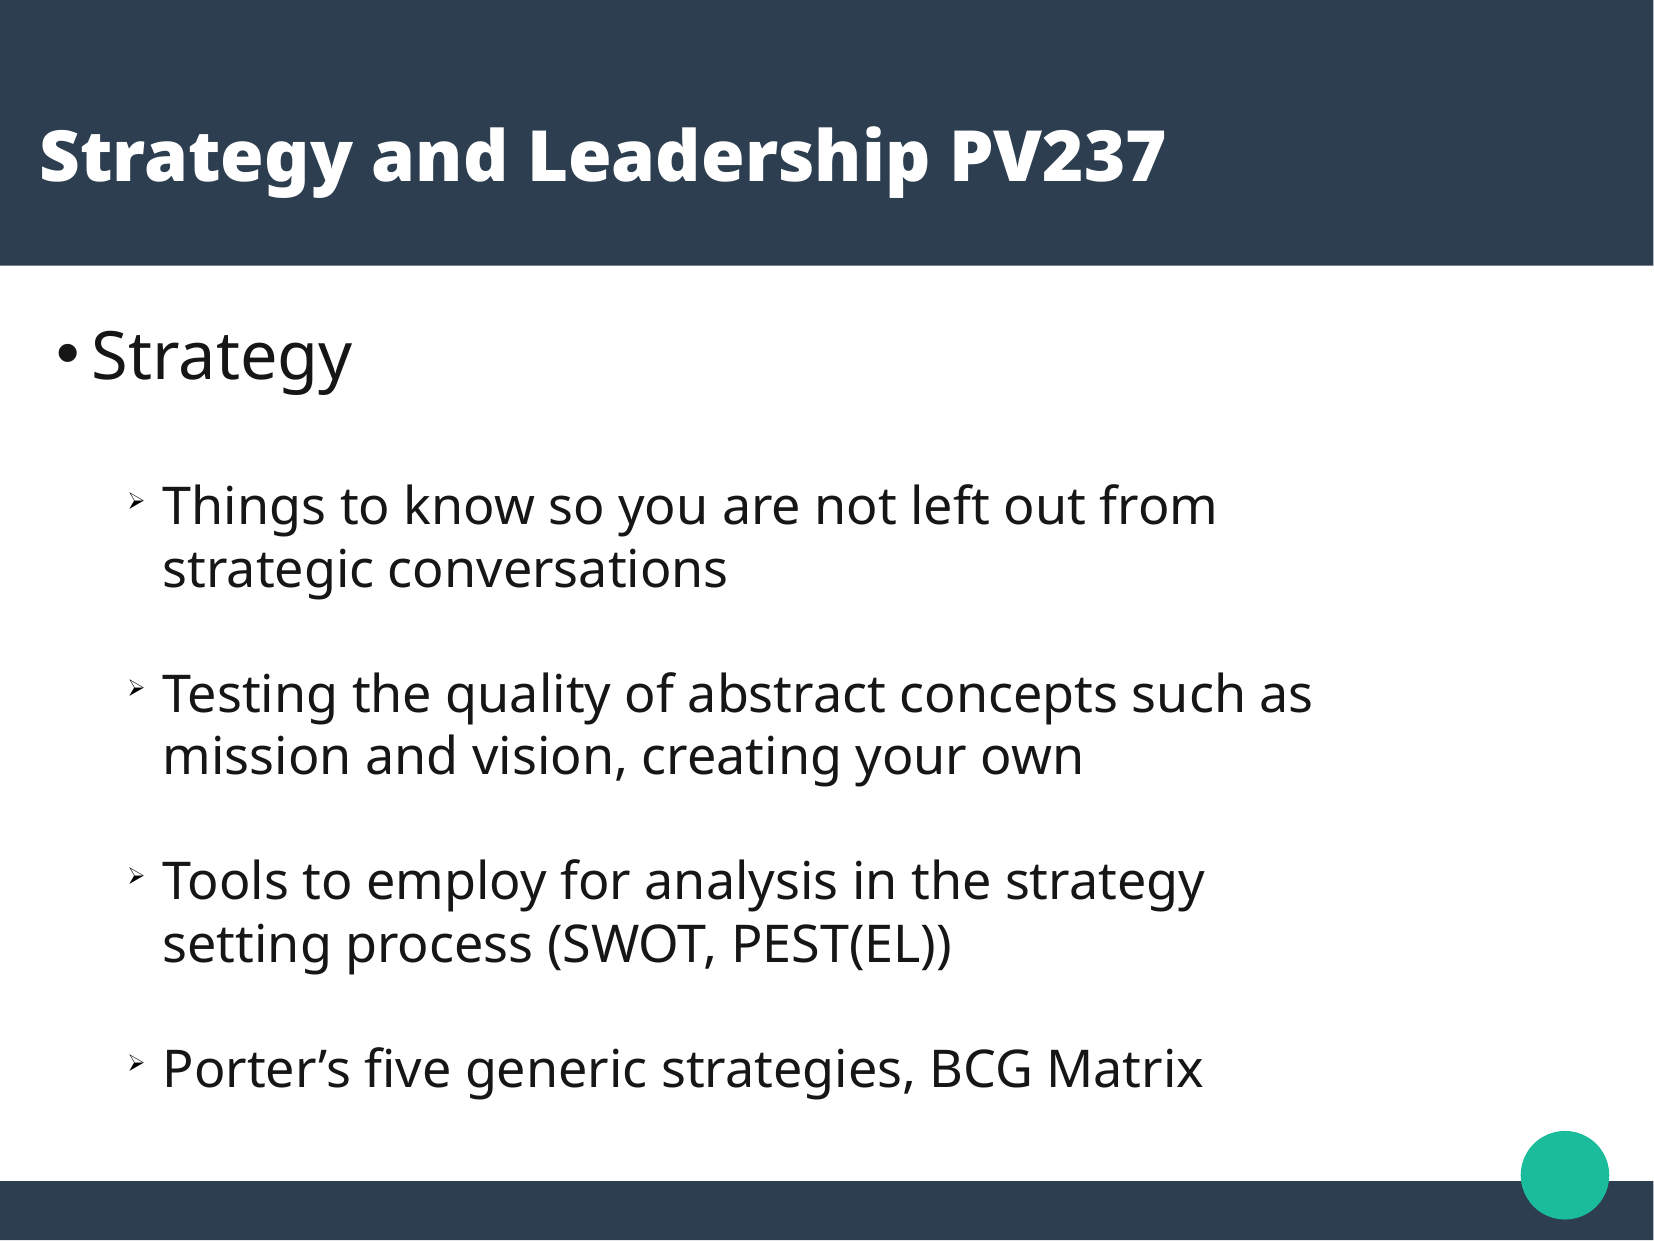

# Strategy and Leadership PV237
Strategy
Things to know so you are not left out from strategic conversations
Testing the quality of abstract concepts such as mission and vision, creating your own
Tools to employ for analysis in the strategy setting process (SWOT, PEST(EL))
Porter’s five generic strategies, BCG Matrix